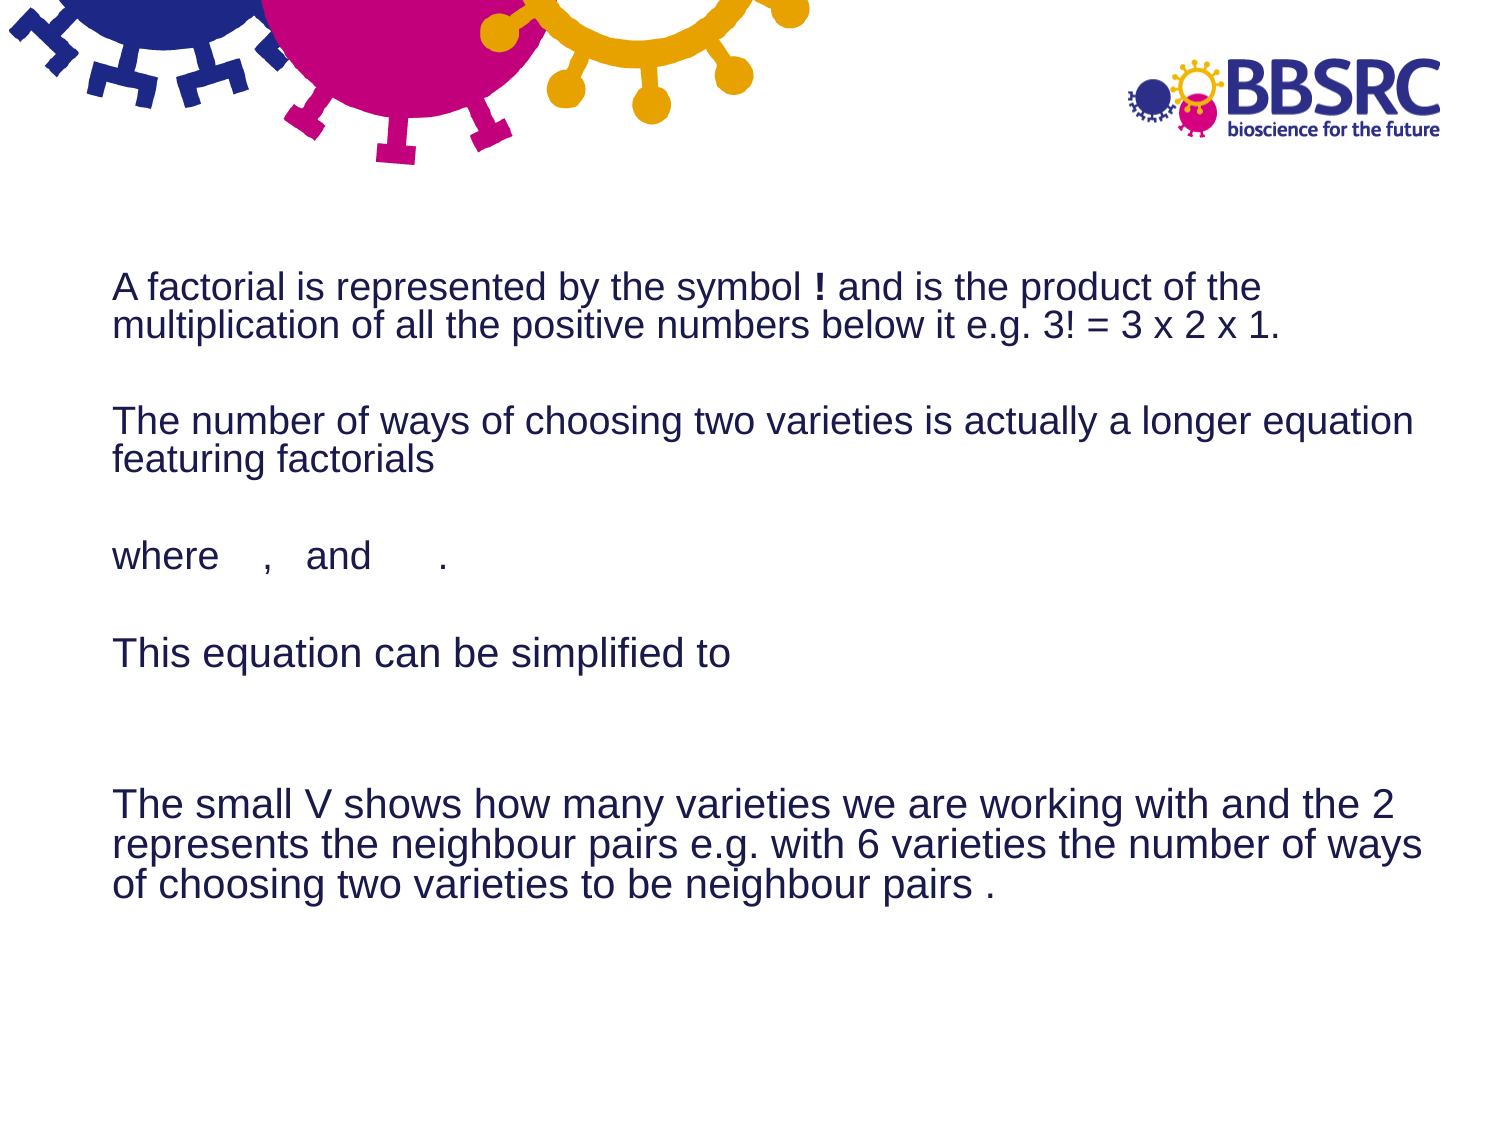

# A factorial is represented by the symbol ! and is the product of the multiplication of all the positive numbers below it e.g. 3! = 3 x 2 x 1.
The number of ways of choosing two varieties is actually a longer equation featuring factorials
where 	, and .
This equation can be simplified to
The small V shows how many varieties we are working with and the 2 represents the neighbour pairs e.g. with 6 varieties the number of ways of choosing two varieties to be neighbour pairs .